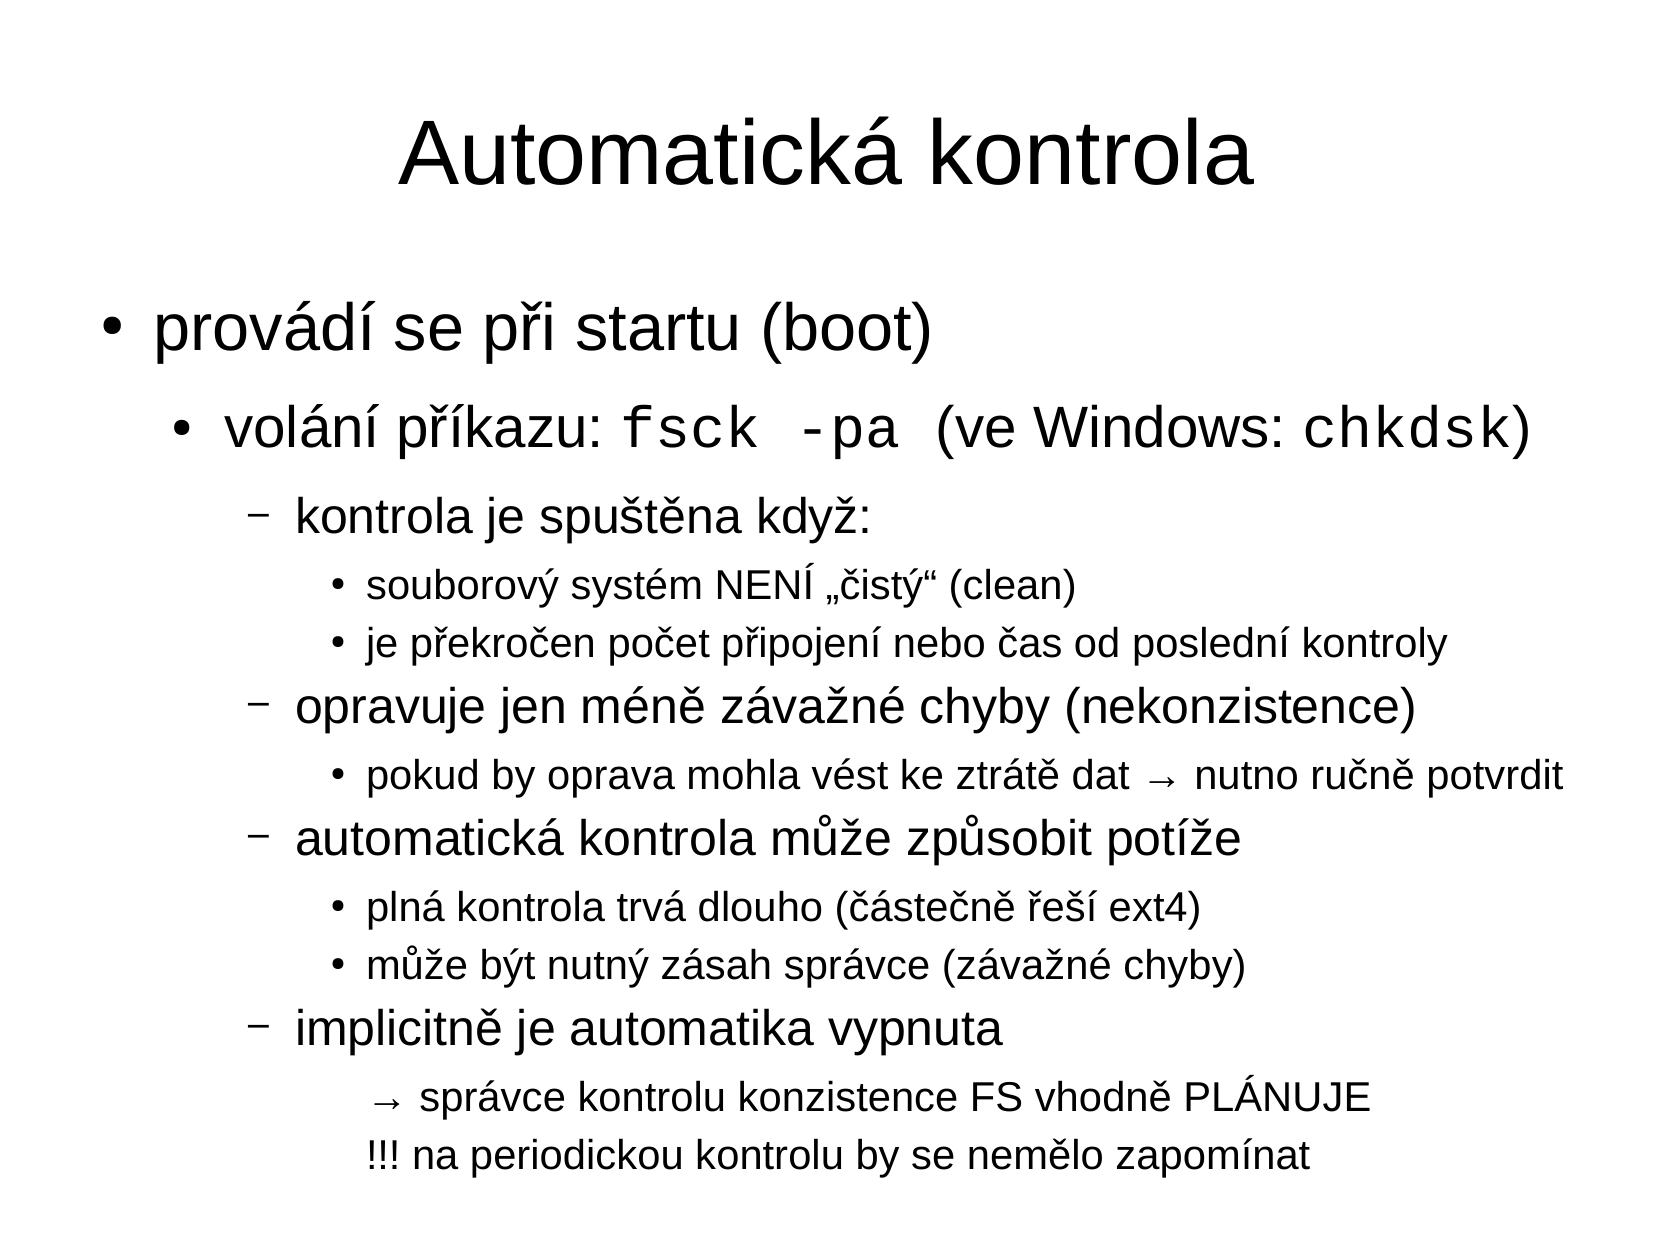

# Automatická kontrola
provádí se při startu (boot)
volání příkazu: fsck -pa (ve Windows: chkdsk)
kontrola je spuštěna když:
souborový systém NENÍ „čistý“ (clean)
je překročen počet připojení nebo čas od poslední kontroly
opravuje jen méně závažné chyby (nekonzistence)
pokud by oprava mohla vést ke ztrátě dat → nutno ručně potvrdit
automatická kontrola může způsobit potíže
plná kontrola trvá dlouho (částečně řeší ext4)
může být nutný zásah správce (závažné chyby)
implicitně je automatika vypnuta
→ správce kontrolu konzistence FS vhodně PLÁNUJE
!!! na periodickou kontrolu by se nemělo zapomínat